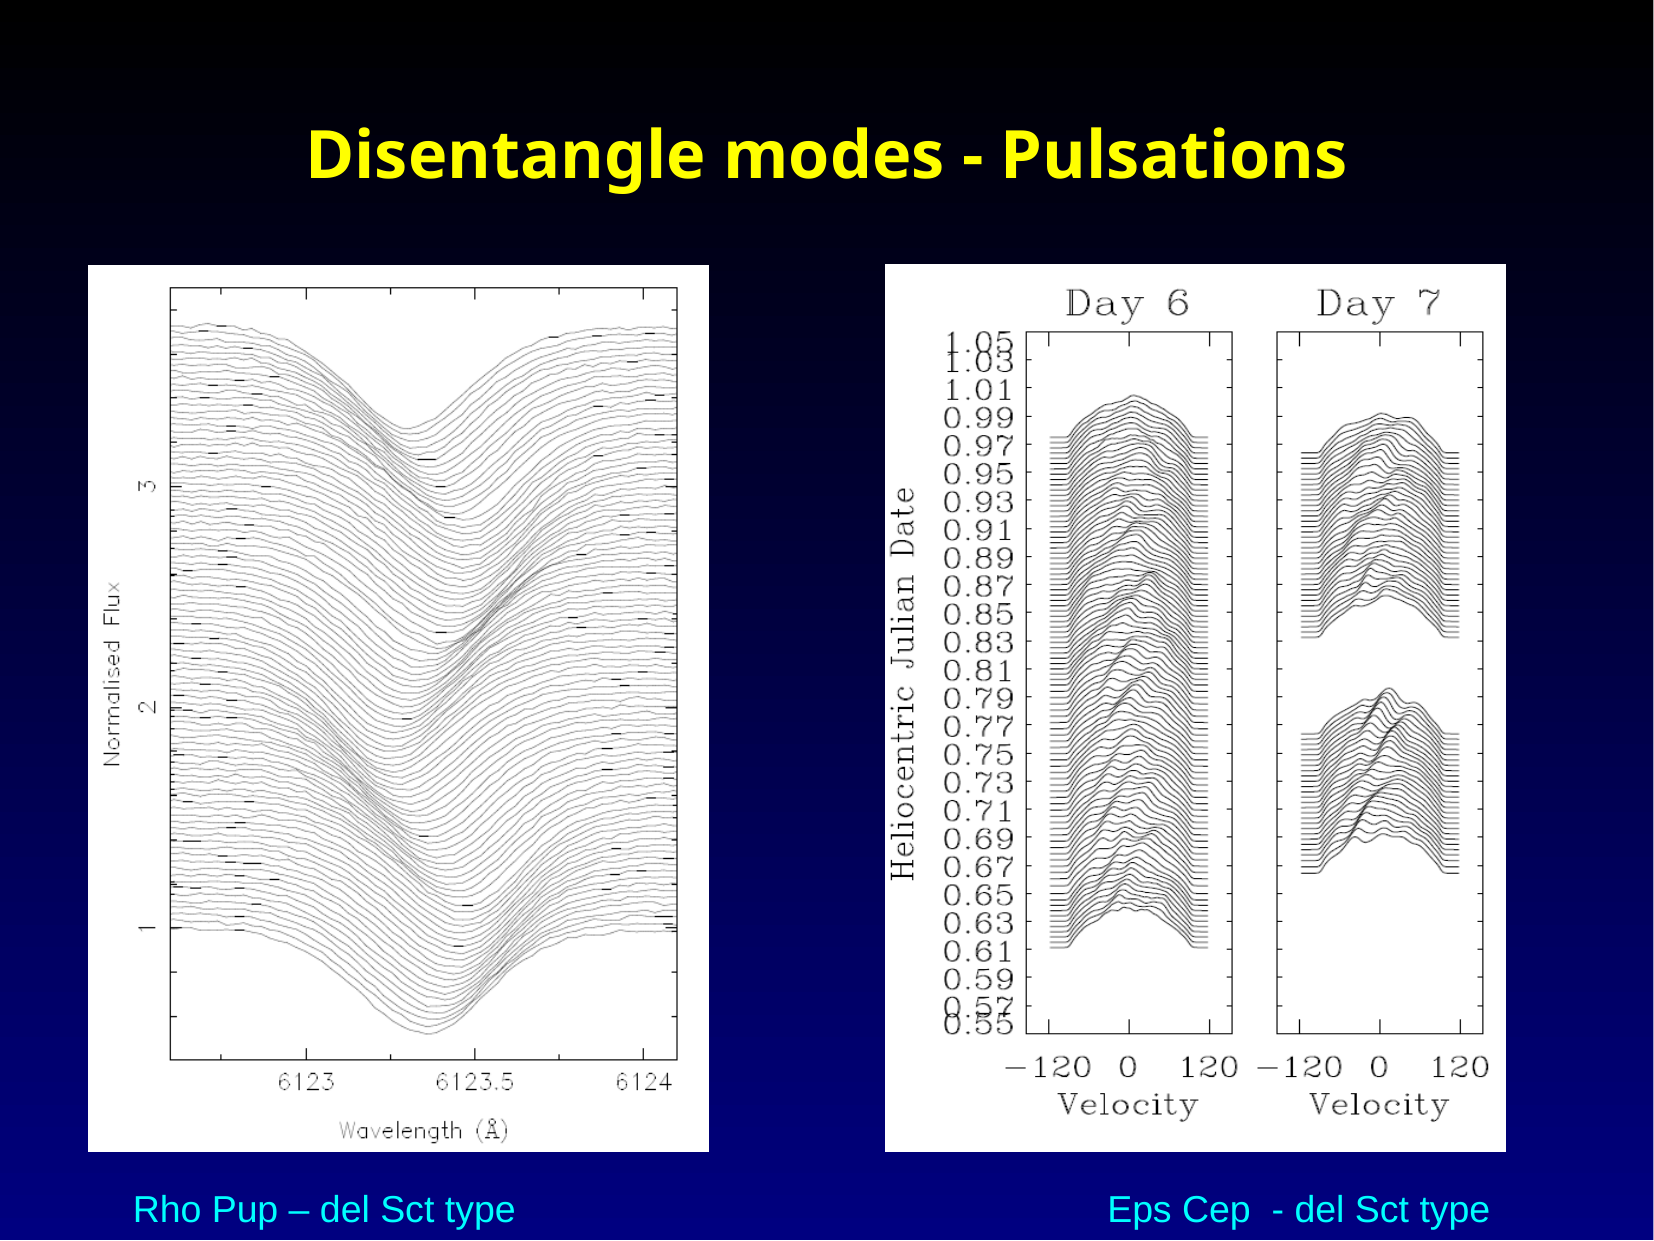

# Disentangle modes - Pulsations
Rho Pup – del Sct type
Eps Cep - del Sct type